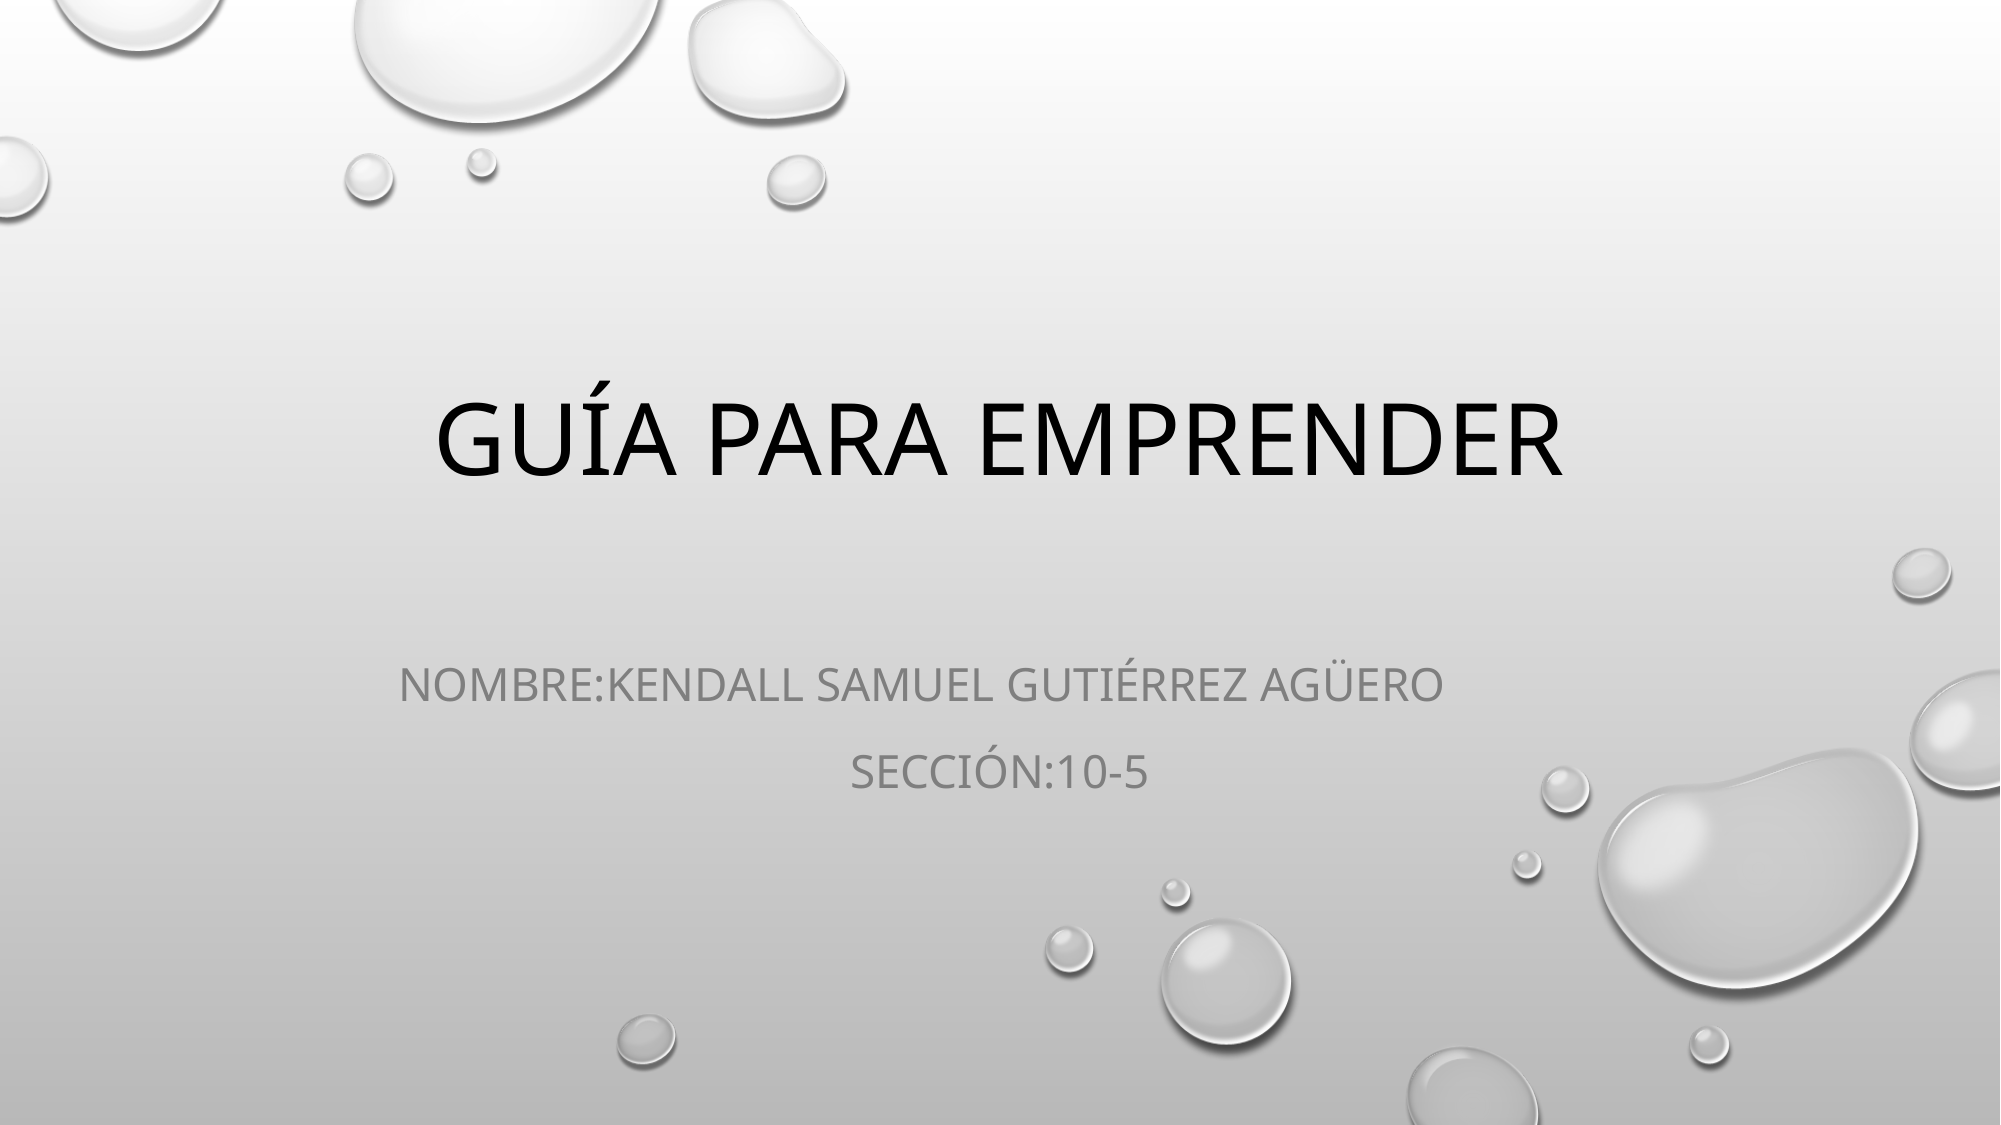

# Guía para emprender
Nombre:kendall samuel Gutiérrez Agüero
Sección:10-5